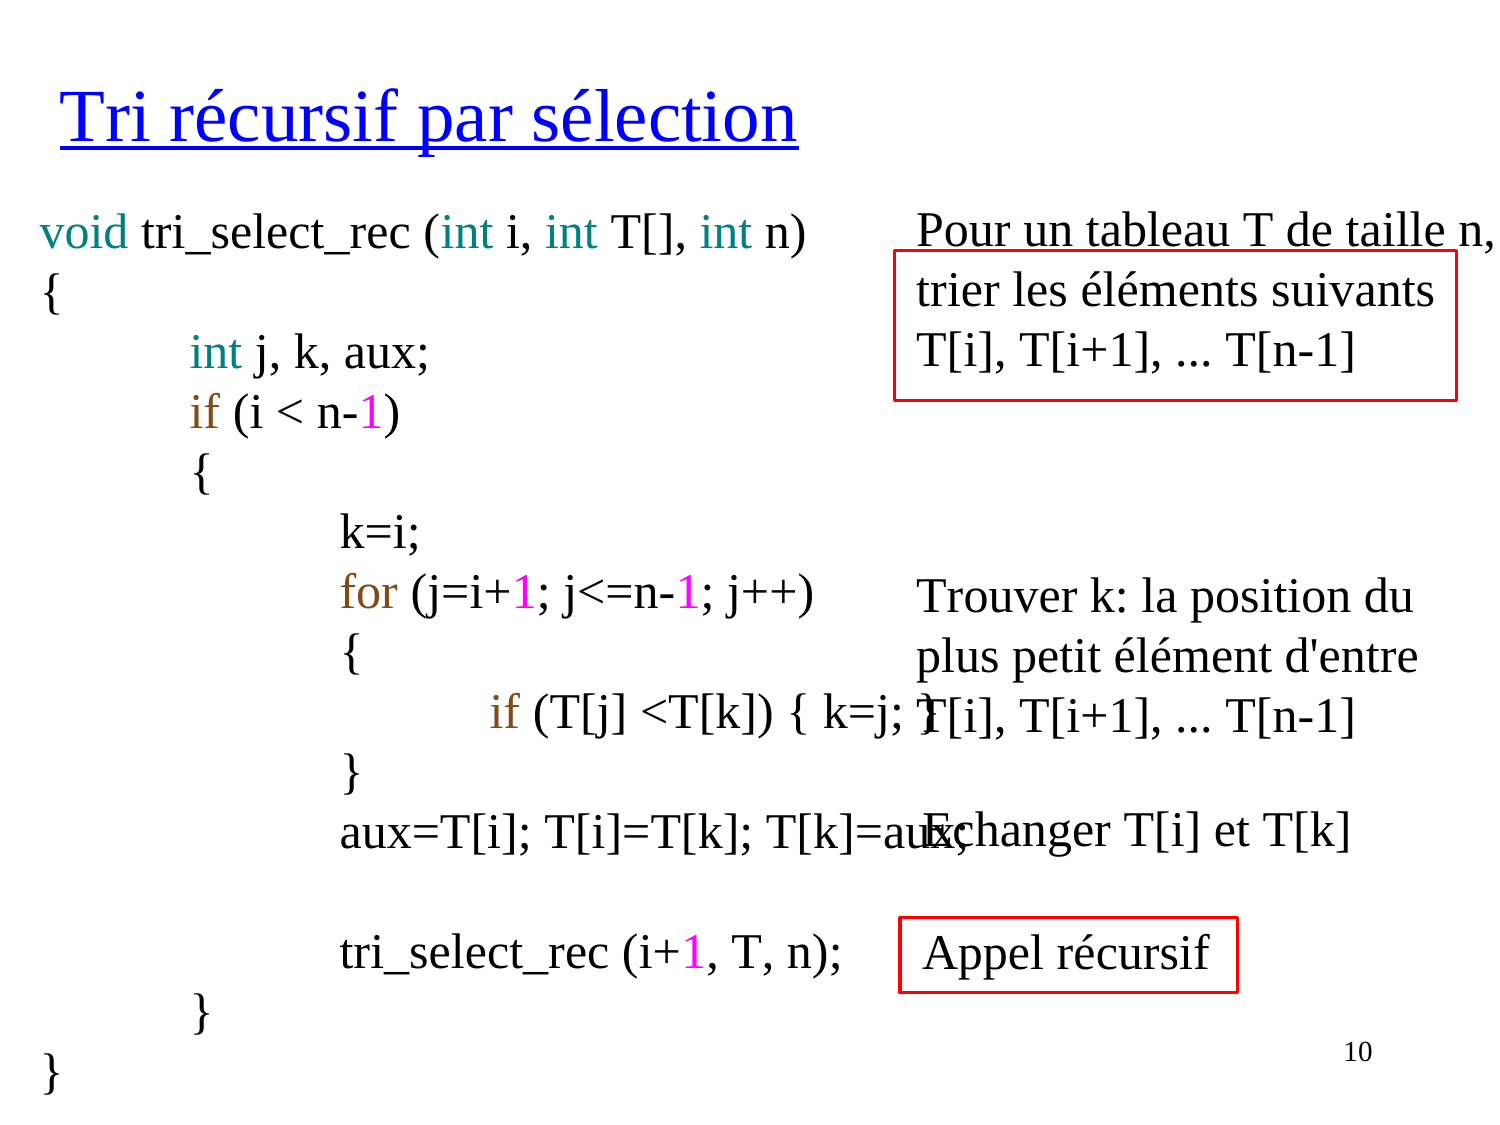

Tri récursif par sélection
Pour un tableau T de taille n,
trier les éléments suivants
T[i], T[i+1], ... T[n-1]
void tri_select_rec (int i, int T[], int n)
{
	int j, k, aux;
	if (i < n-1)
	{
		k=i;
		for (j=i+1; j<=n-1; j++)
		{
			if (T[j] <T[k]) { k=j; }
		}
		aux=T[i]; T[i]=T[k]; T[k]=aux;
		tri_select_rec (i+1, T, n);
	}
}
Trouver k: la position du plus petit élément d'entre
T[i], T[i+1], ... T[n-1]
Echanger T[i] et T[k]
Appel récursif
10